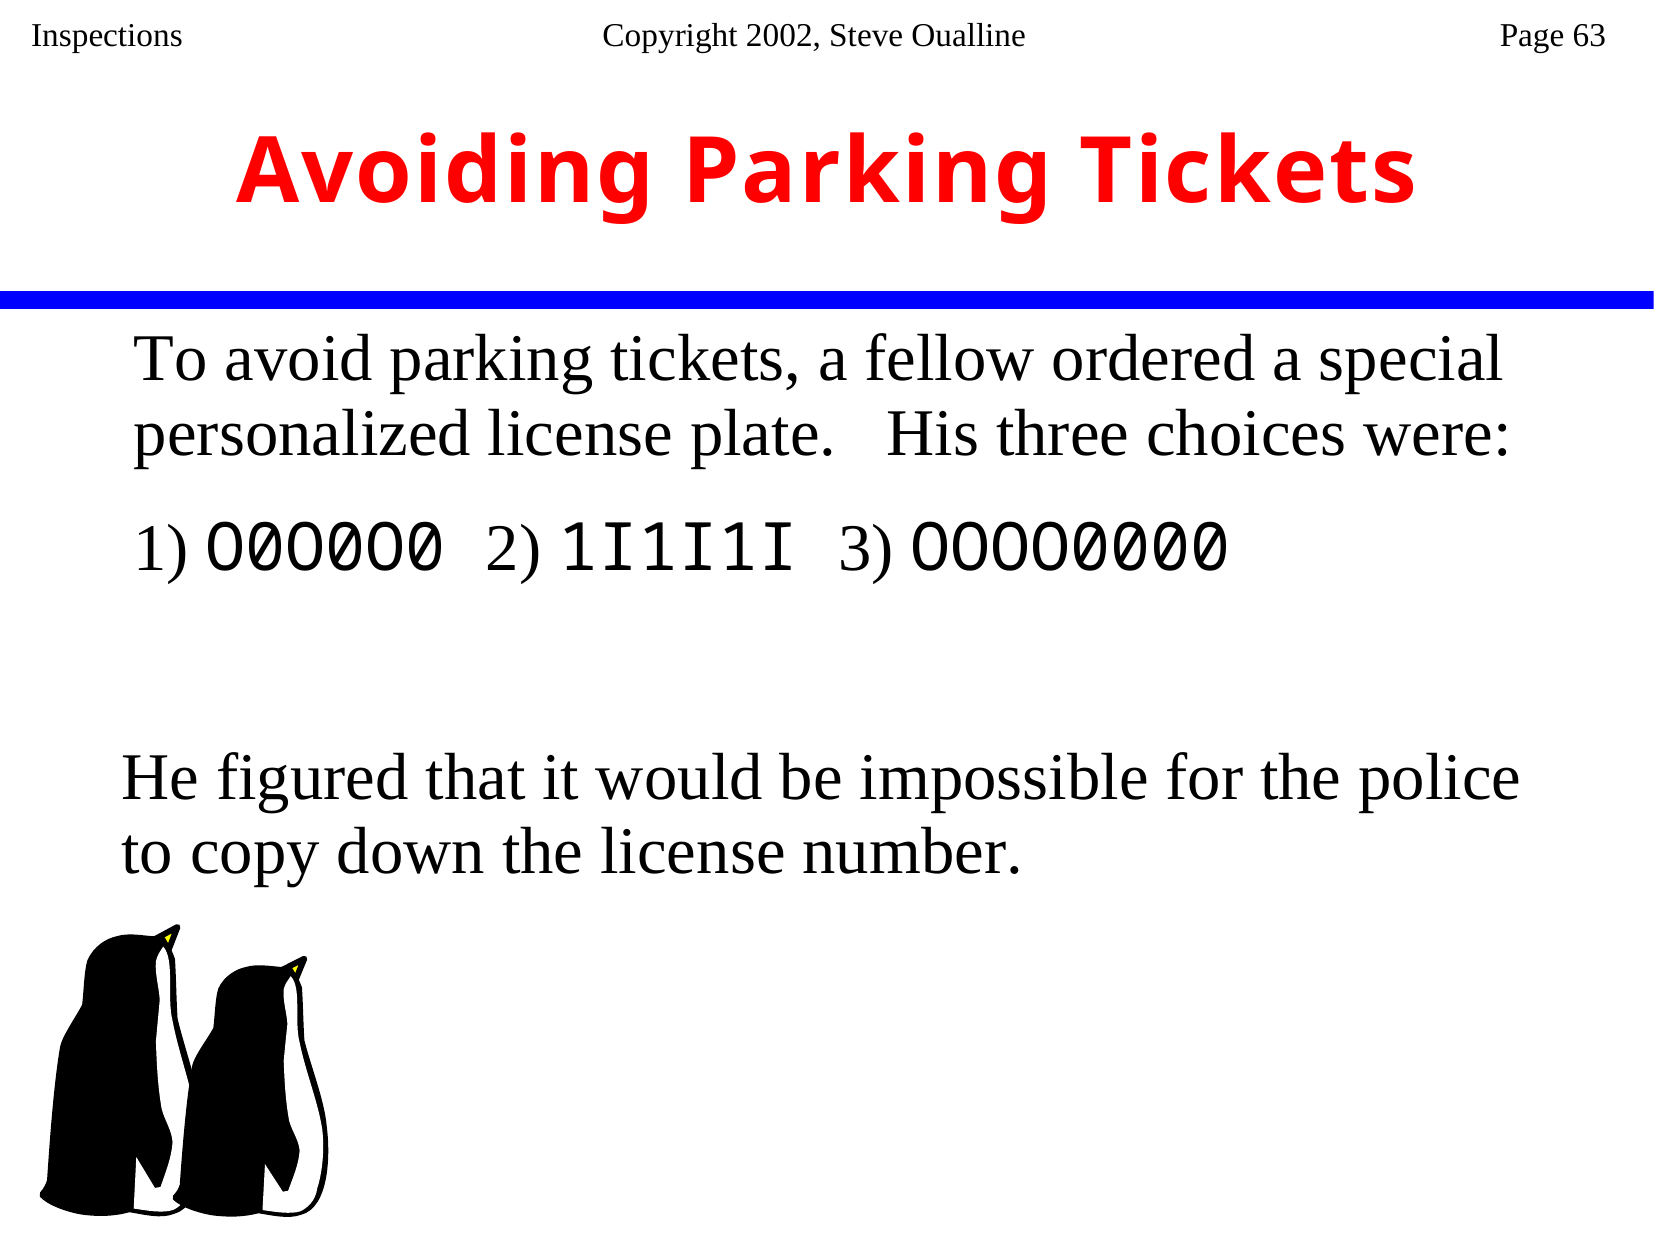

# Avoiding Parking Tickets
To avoid parking tickets, a fellow ordered a special personalized license plate. His three choices were:
1) O0O0O0 2) 1I1I1I 3) OOOO0000
He figured that it would be impossible for the police to copy down the license number.